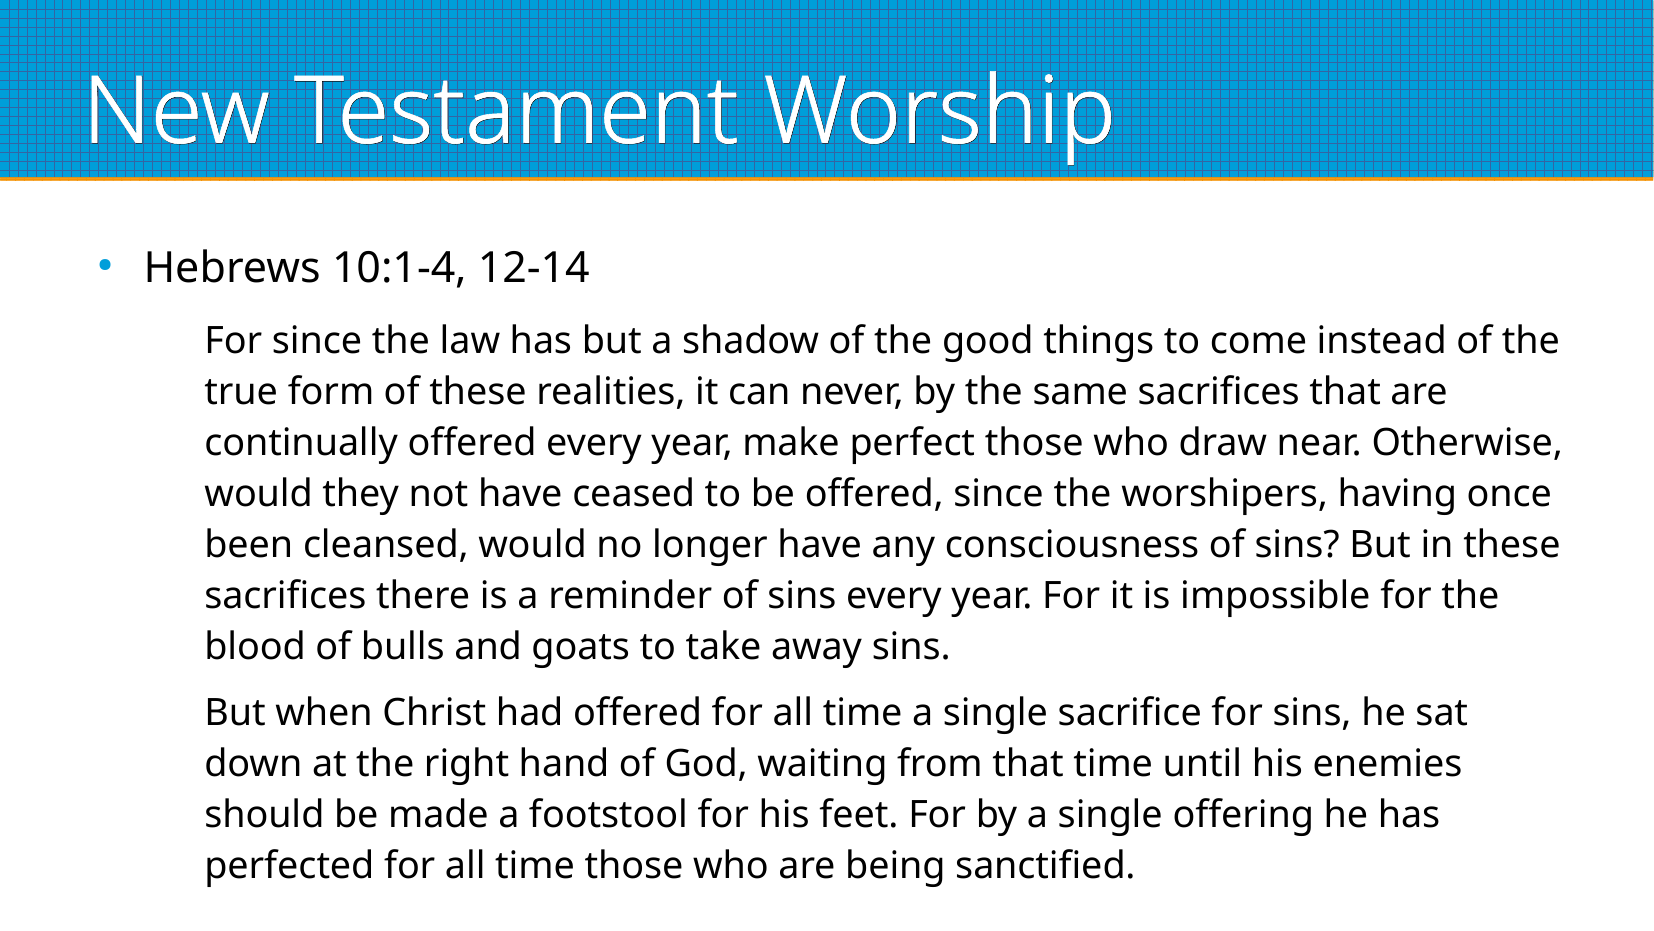

# New Testament Worship
Hebrews 10:1-4, 12-14
For since the law has but a shadow of the good things to come instead of the true form of these realities, it can never, by the same sacrifices that are continually offered every year, make perfect those who draw near. Otherwise, would they not have ceased to be offered, since the worshipers, having once been cleansed, would no longer have any consciousness of sins? But in these sacrifices there is a reminder of sins every year. For it is impossible for the blood of bulls and goats to take away sins.
But when Christ had offered for all time a single sacrifice for sins, he sat down at the right hand of God, waiting from that time until his enemies should be made a footstool for his feet. For by a single offering he has perfected for all time those who are being sanctified.